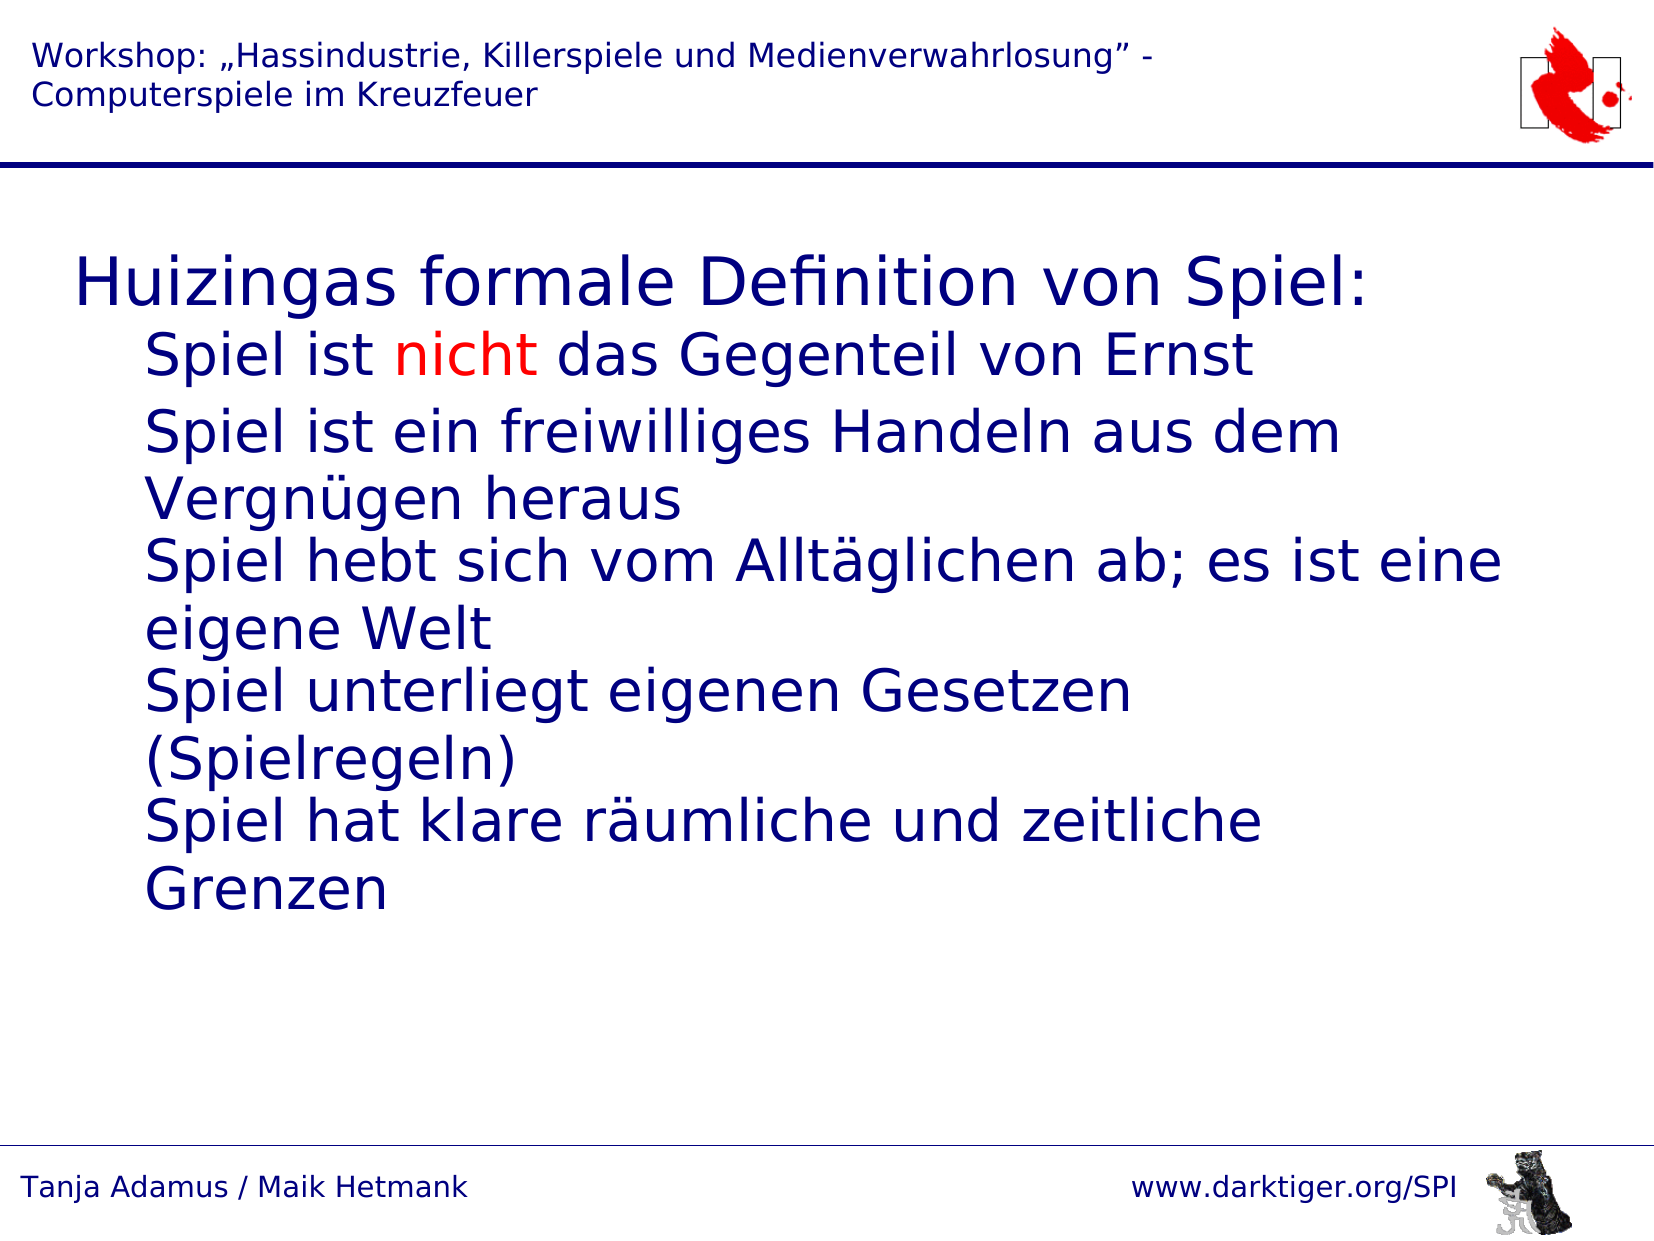

Workshop: „Hassindustrie, Killerspiele und Medienverwahrlosung” - Computerspiele im Kreuzfeuer
Huizingas formale Definition von Spiel:
Spiel ist nicht das Gegenteil von Ernst
Spiel ist ein freiwilliges Handeln aus dem Vergnügen heraus
Spiel hebt sich vom Alltäglichen ab; es ist eine eigene Welt
Spiel unterliegt eigenen Gesetzen (Spielregeln)
Spiel hat klare räumliche und zeitliche Grenzen